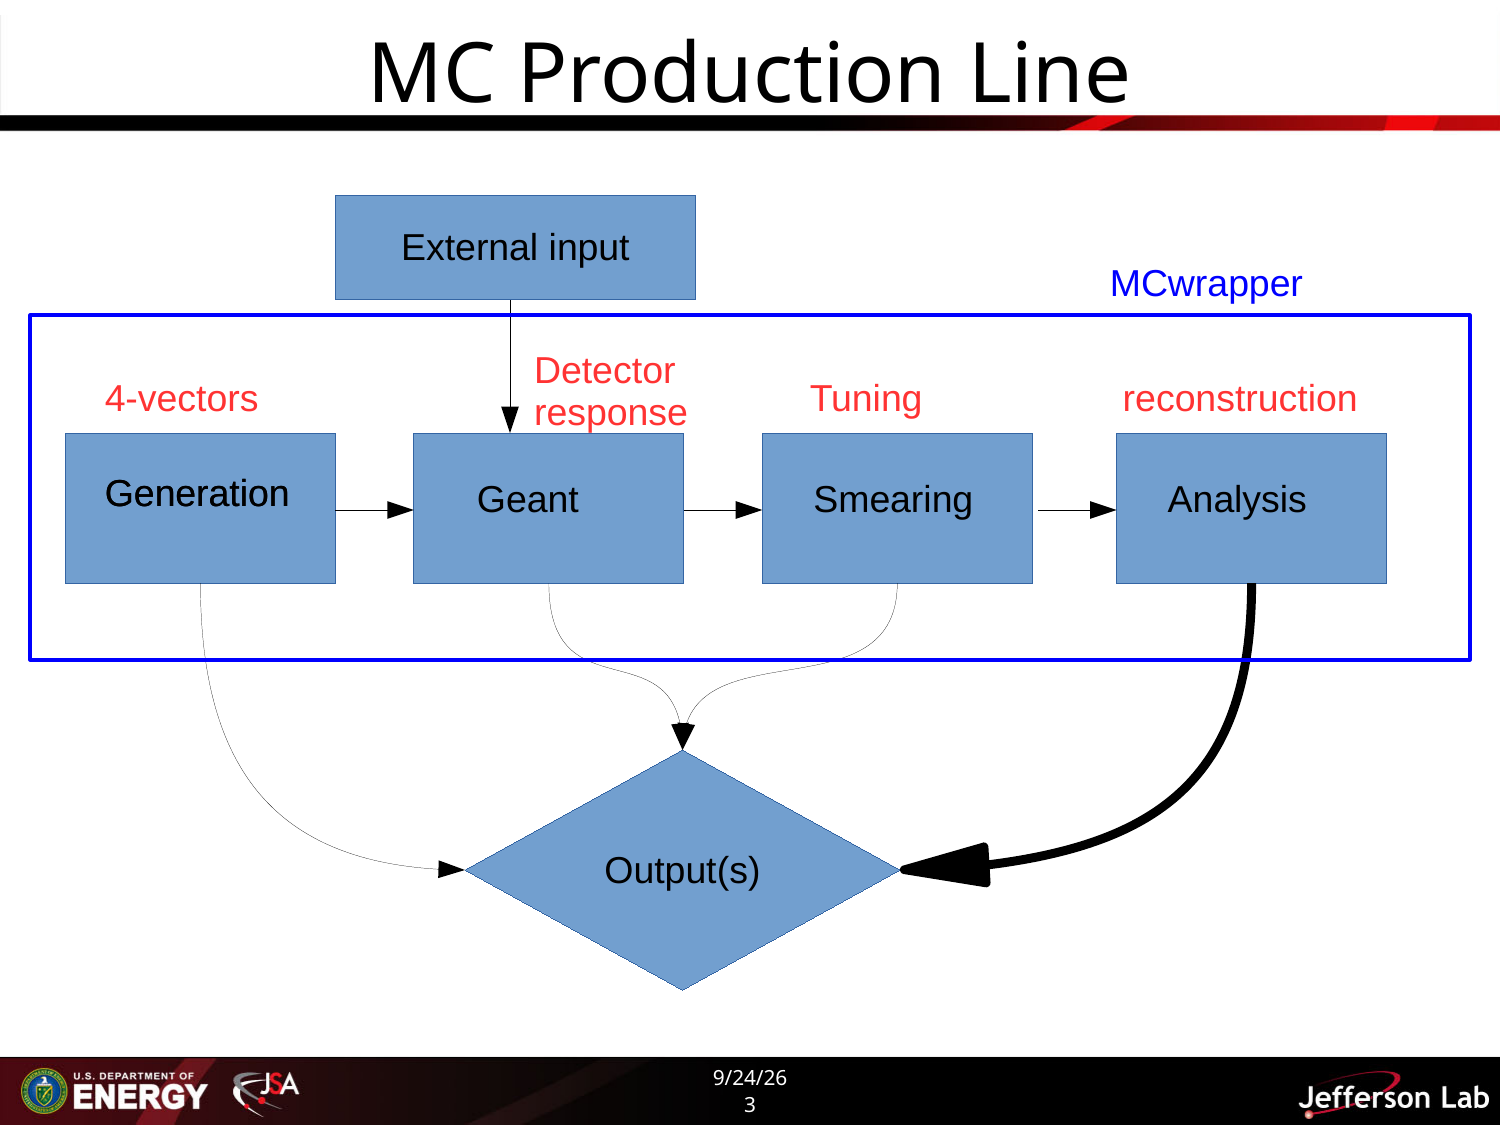

# MC Production Line
External input
MCwrapper
Detector response
4-vectors
Tuning
reconstruction
Generation
Generation
Geant
Smearing
Analysis
Output(s)
2